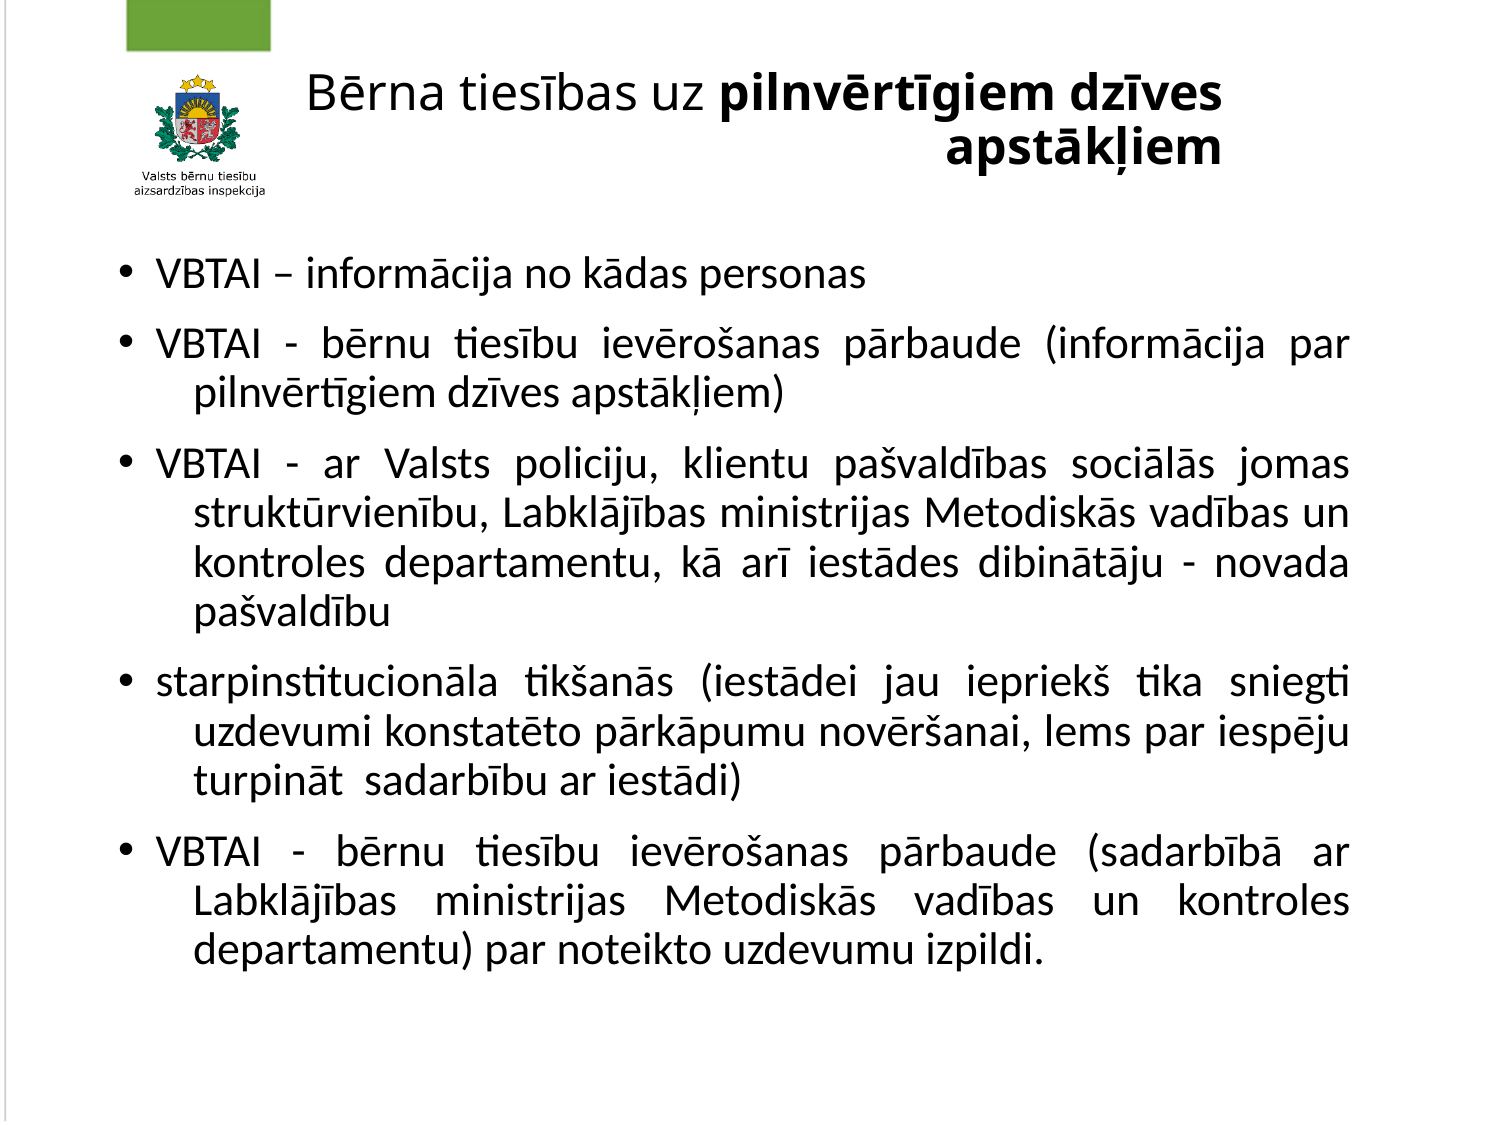

# Bērna tiesības uz pilnvērtīgiem dzīves apstākļiem
VBTAI – informācija no kādas personas
VBTAI - bērnu tiesību ievērošanas pārbaude (informācija par pilnvērtīgiem dzīves apstākļiem)
VBTAI - ar Valsts policiju, klientu pašvaldības sociālās jomas struktūrvienību, Labklājības ministrijas Metodiskās vadības un kontroles departamentu, kā arī iestādes dibinātāju - novada pašvaldību
starpinstitucionāla tikšanās (iestādei jau iepriekš tika sniegti uzdevumi konstatēto pārkāpumu novēršanai, lems par iespēju turpināt sadarbību ar iestādi)
VBTAI - bērnu tiesību ievērošanas pārbaude (sadarbībā ar Labklājības ministrijas Metodiskās vadības un kontroles departamentu) par noteikto uzdevumu izpildi.